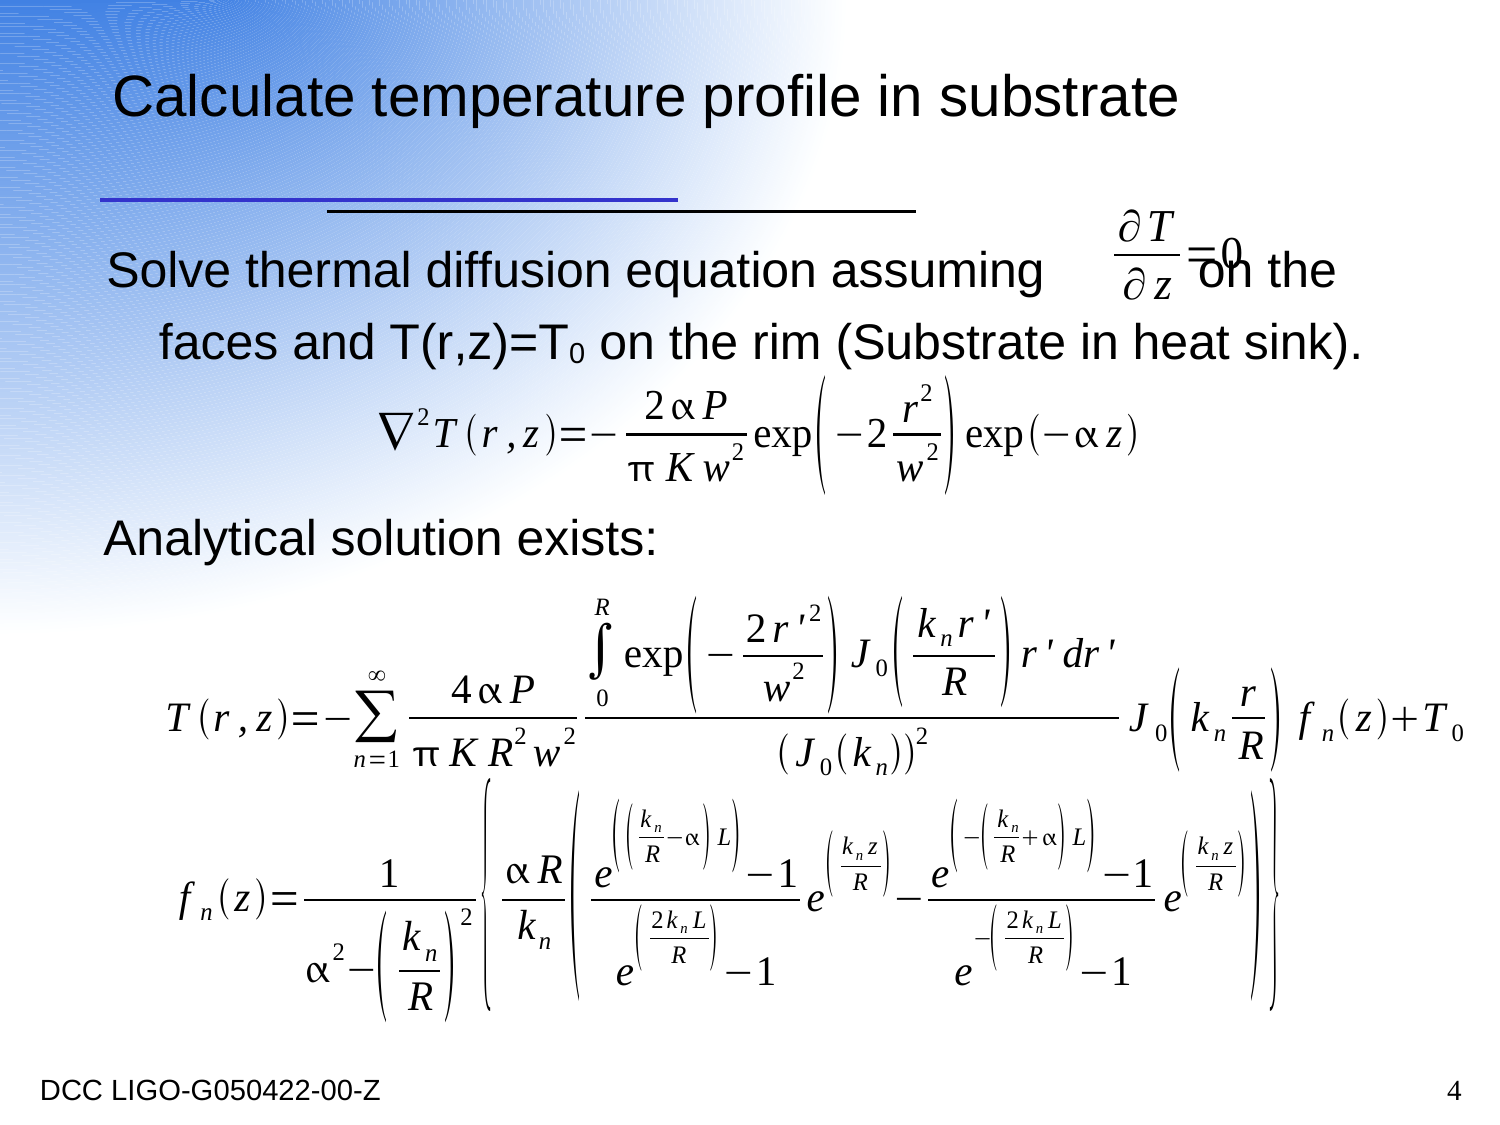

# Calculate temperature profile in substrate
Solve thermal diffusion equation assuming on the faces and T(r,z)=T0 on the rim (Substrate in heat sink).
Analytical solution exists:
DCC LIGO-G050422-00-Z
4